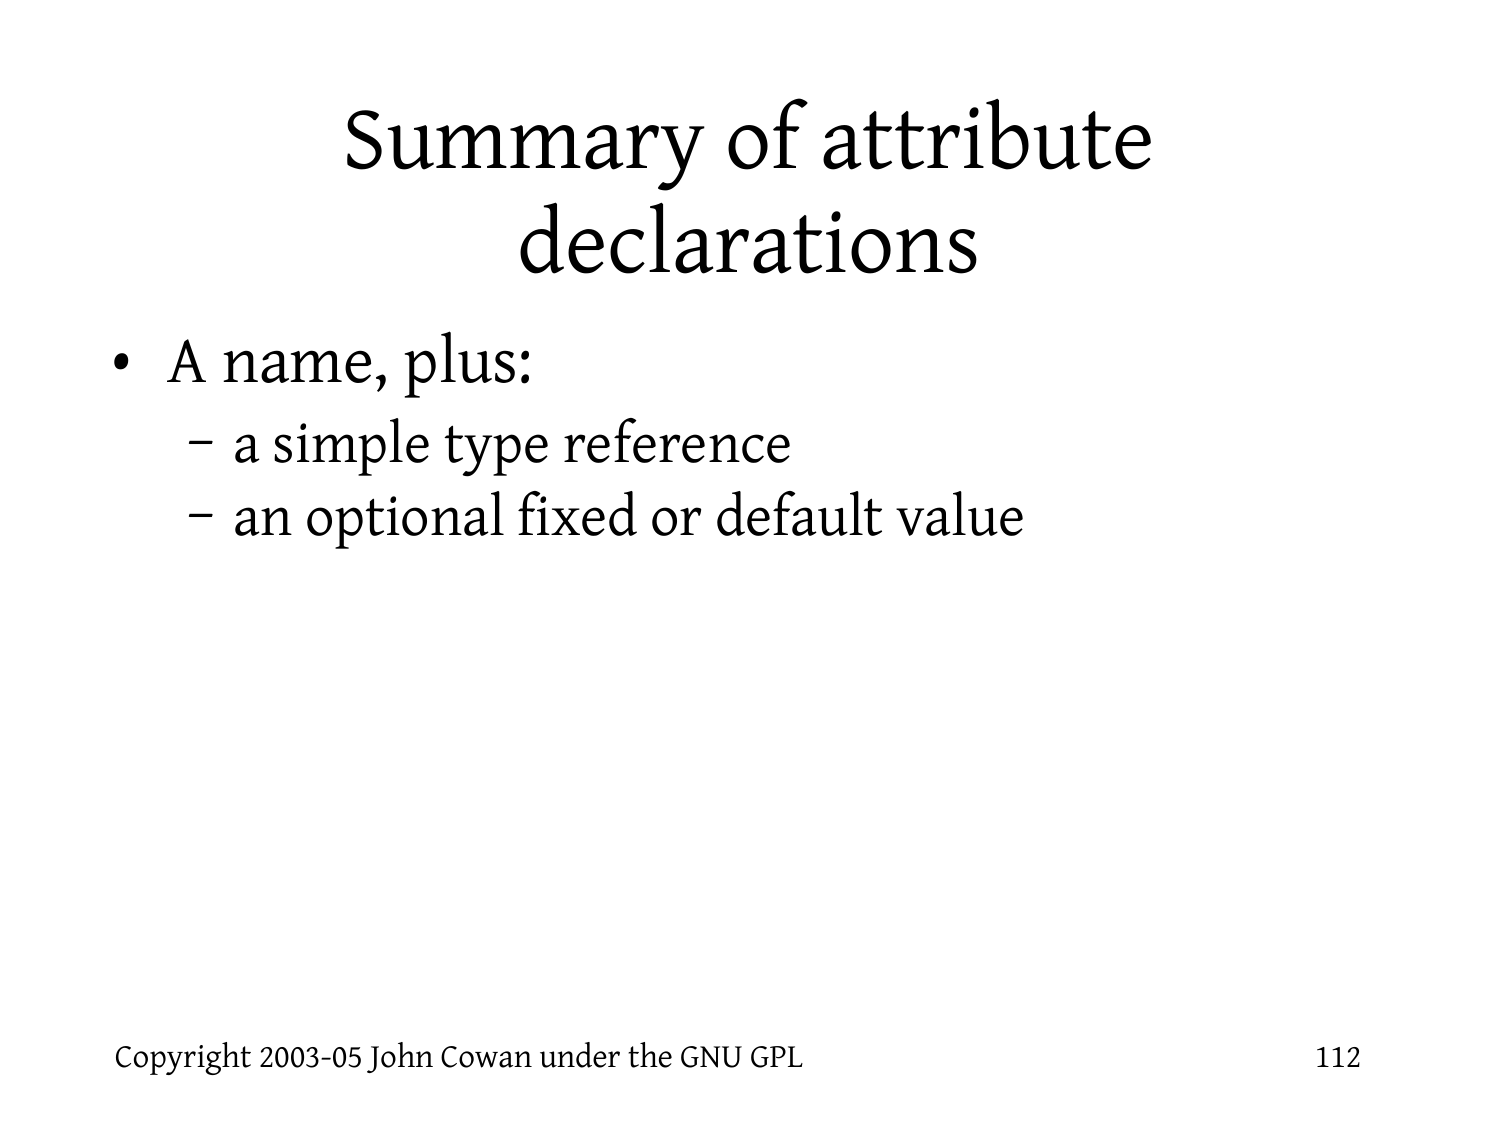

# Summary of attribute declarations
A name, plus:
a simple type reference
an optional fixed or default value